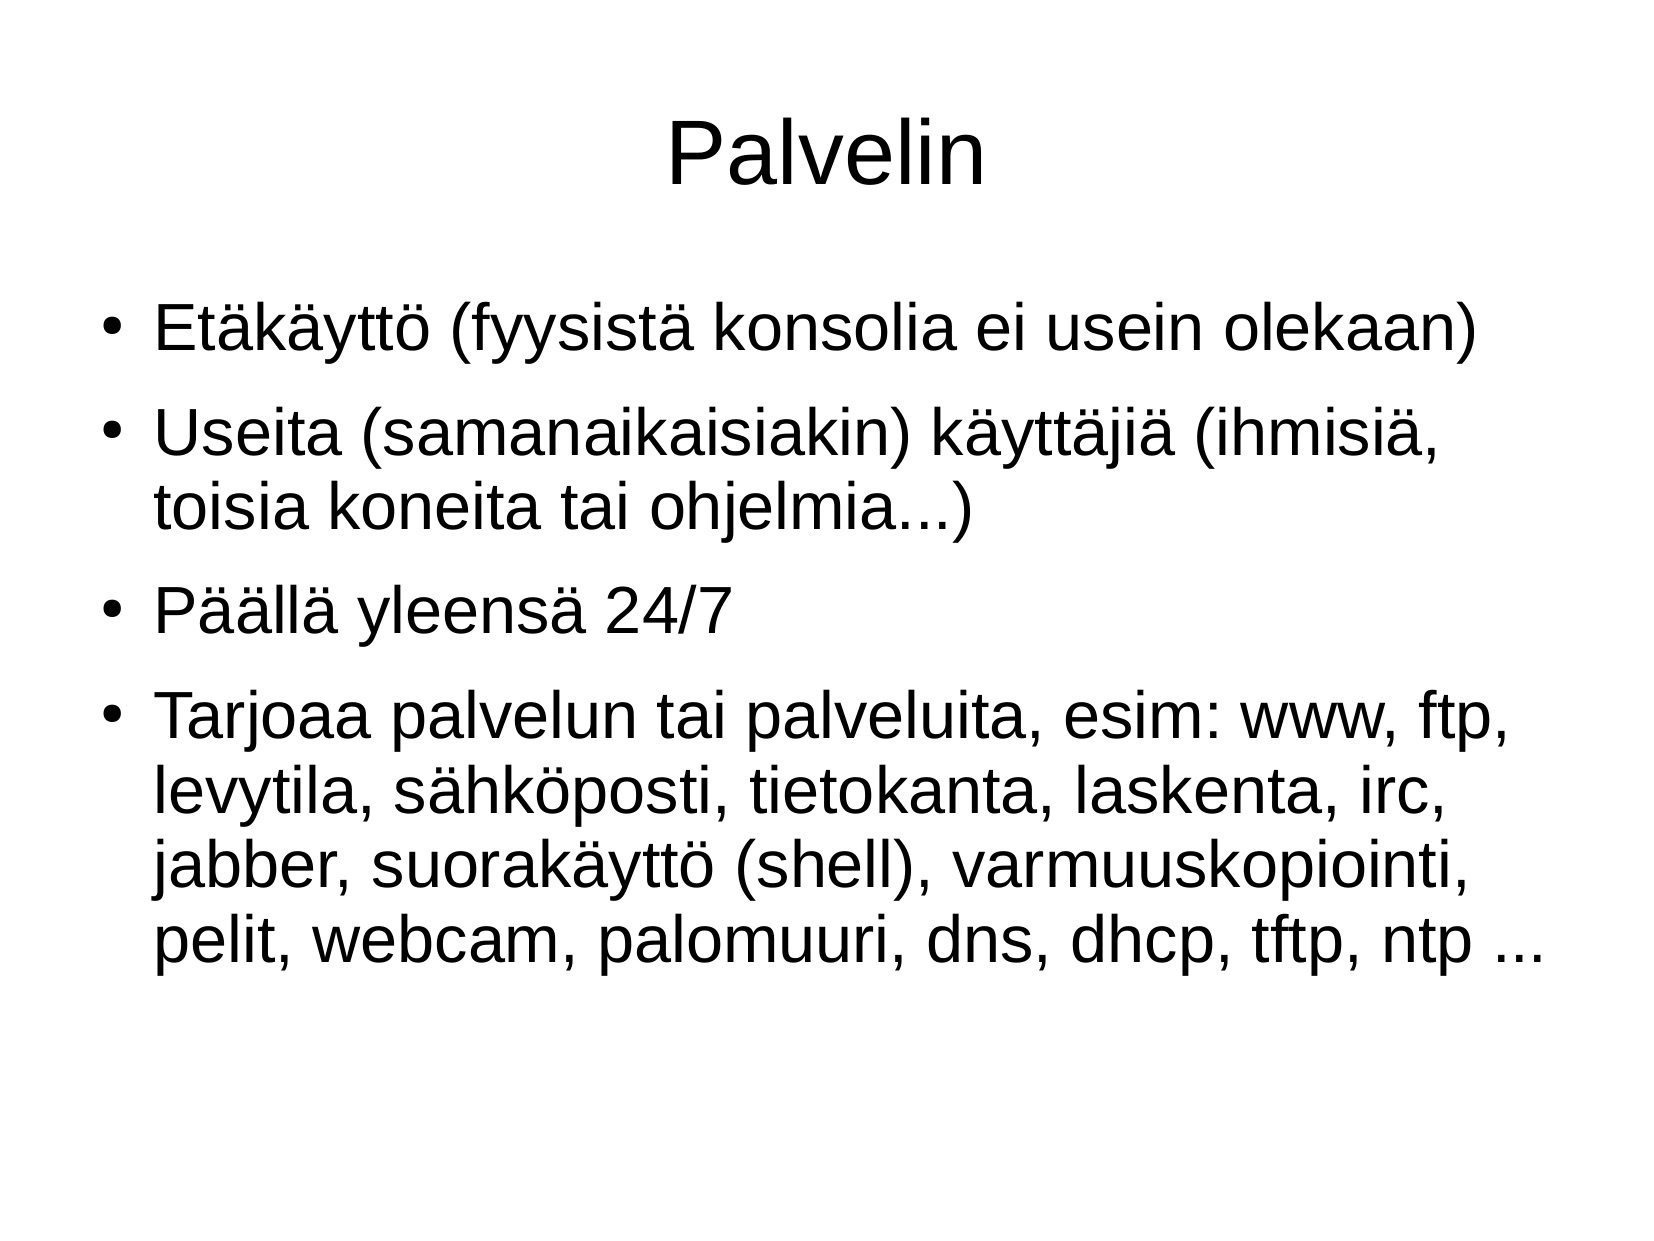

# Palvelin
Etäkäyttö (fyysistä konsolia ei usein olekaan)
Useita (samanaikaisiakin) käyttäjiä (ihmisiä, toisia koneita tai ohjelmia...)
Päällä yleensä 24/7
Tarjoaa palvelun tai palveluita, esim: www, ftp, levytila, sähköposti, tietokanta, laskenta, irc, jabber, suorakäyttö (shell), varmuuskopiointi, pelit, webcam, palomuuri, dns, dhcp, tftp, ntp ...